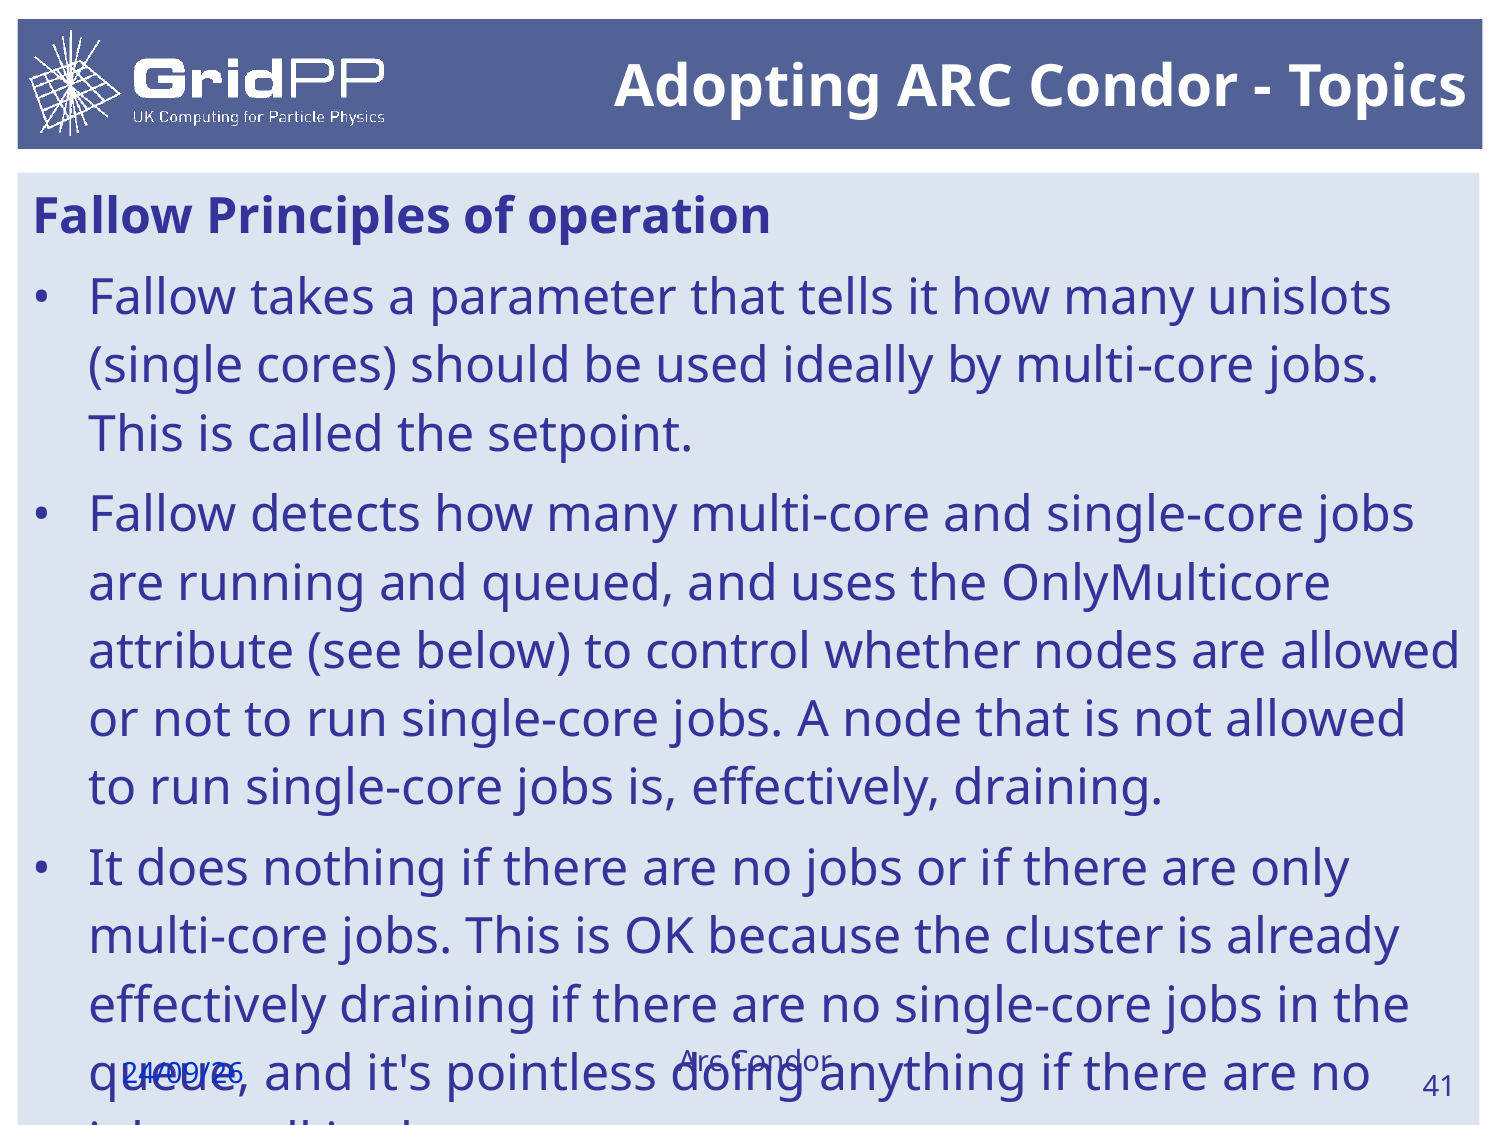

# Adopting ARC Condor - Topics
Fallow Principles of operation
Fallow takes a parameter that tells it how many unislots (single cores) should be used ideally by multi-core jobs. This is called the setpoint.
Fallow detects how many multi-core and single-core jobs are running and queued, and uses the OnlyMulticore attribute (see below) to control whether nodes are allowed or not to run single-core jobs. A node that is not allowed to run single-core jobs is, effectively, draining.
It does nothing if there are no jobs or if there are only multi-core jobs. This is OK because the cluster is already effectively draining if there are no single-core jobs in the queue, and it's pointless doing anything if there are no jobs at all in the queue.
Arc Condor